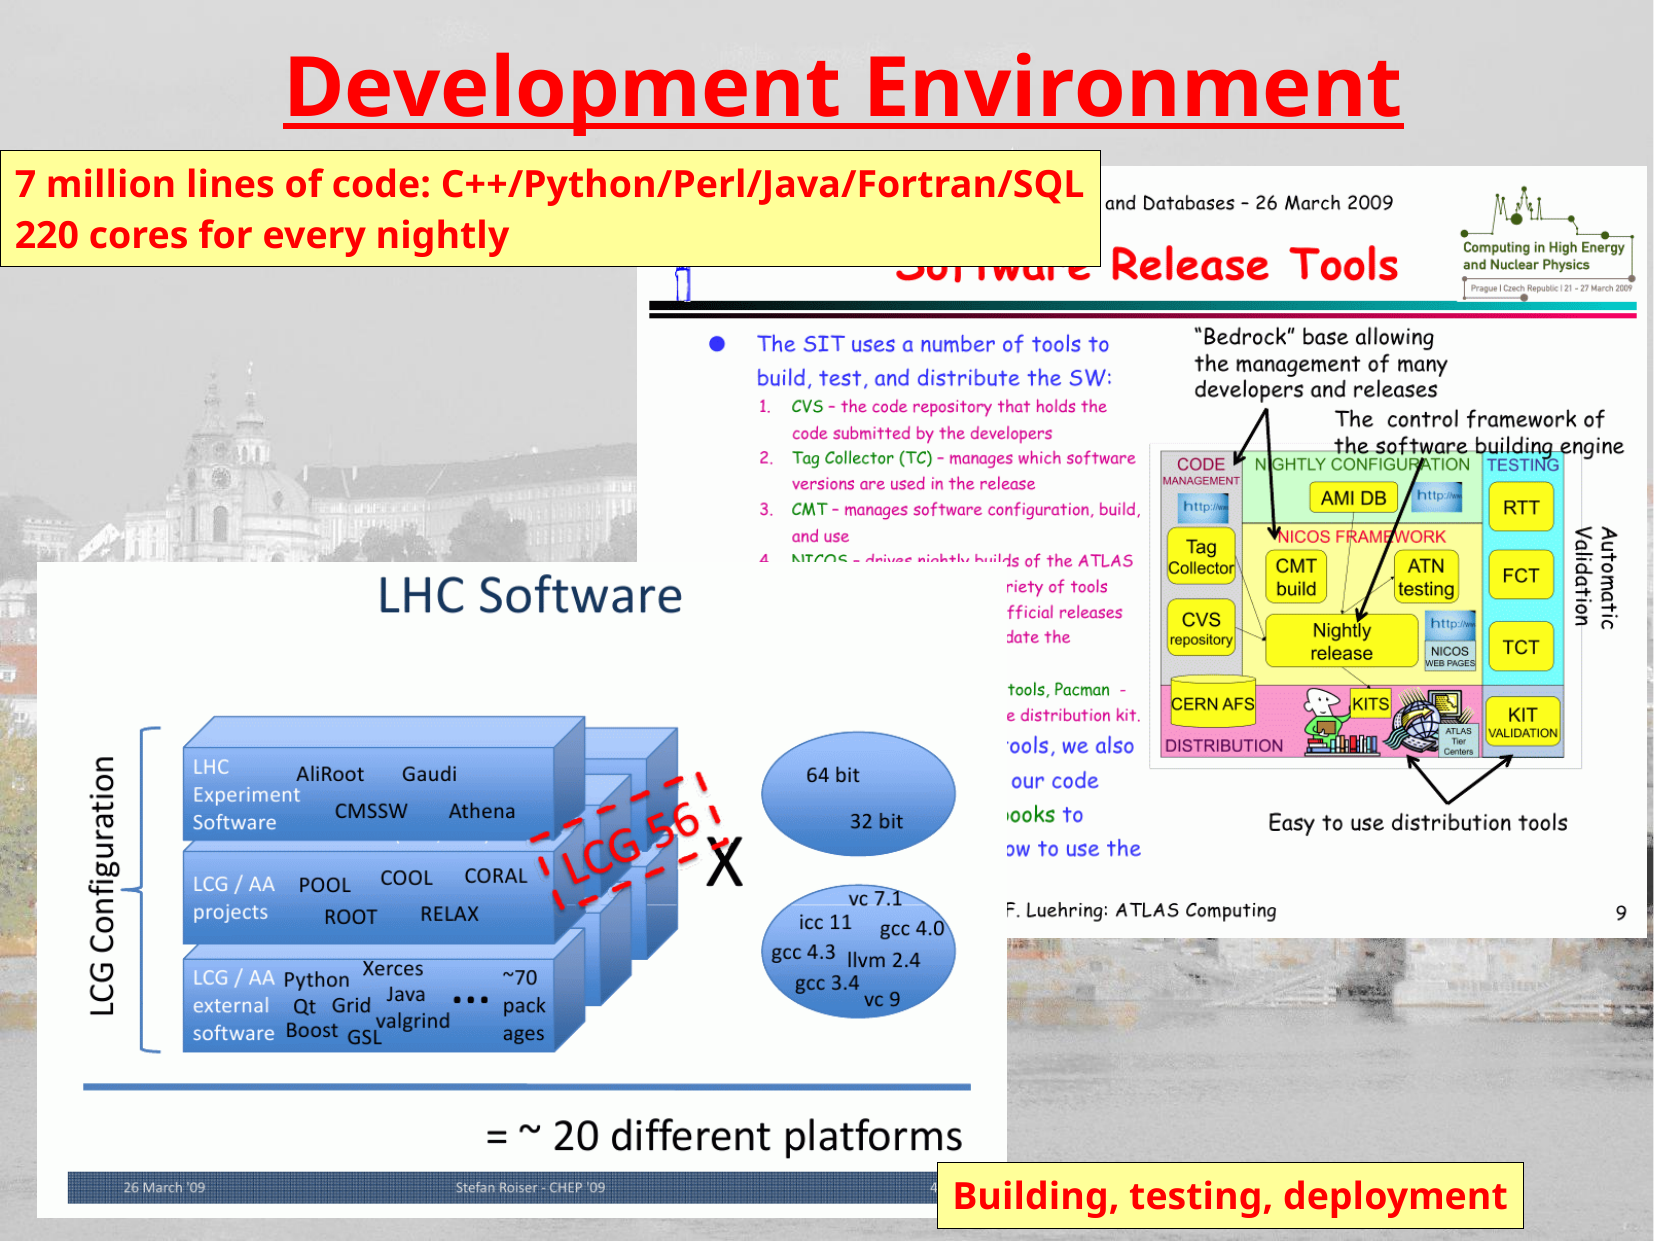

# Development Environment
7 million lines of code: C++/Python/Perl/Java/Fortran/SQL
220 cores for every nightly
Building, testing, deployment